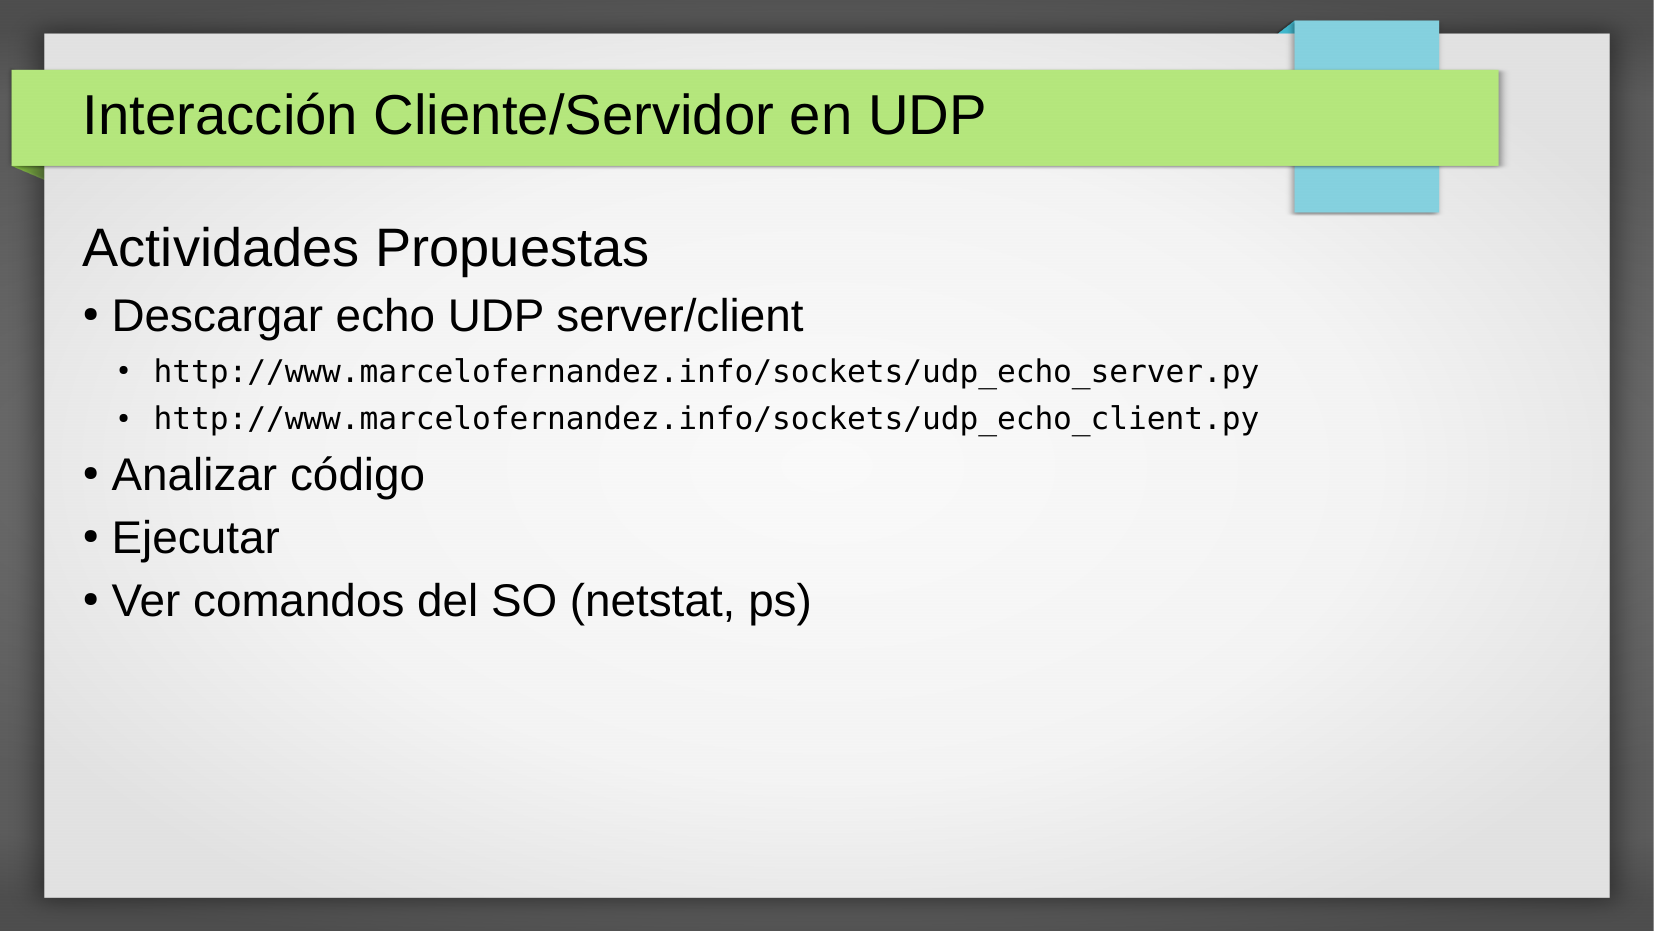

# Interacción Cliente/Servidor en UDP
Actividades Propuestas
 Descargar echo UDP server/client
http://www.marcelofernandez.info/sockets/udp_echo_server.py
http://www.marcelofernandez.info/sockets/udp_echo_client.py
 Analizar código
 Ejecutar
 Ver comandos del SO (netstat, ps)